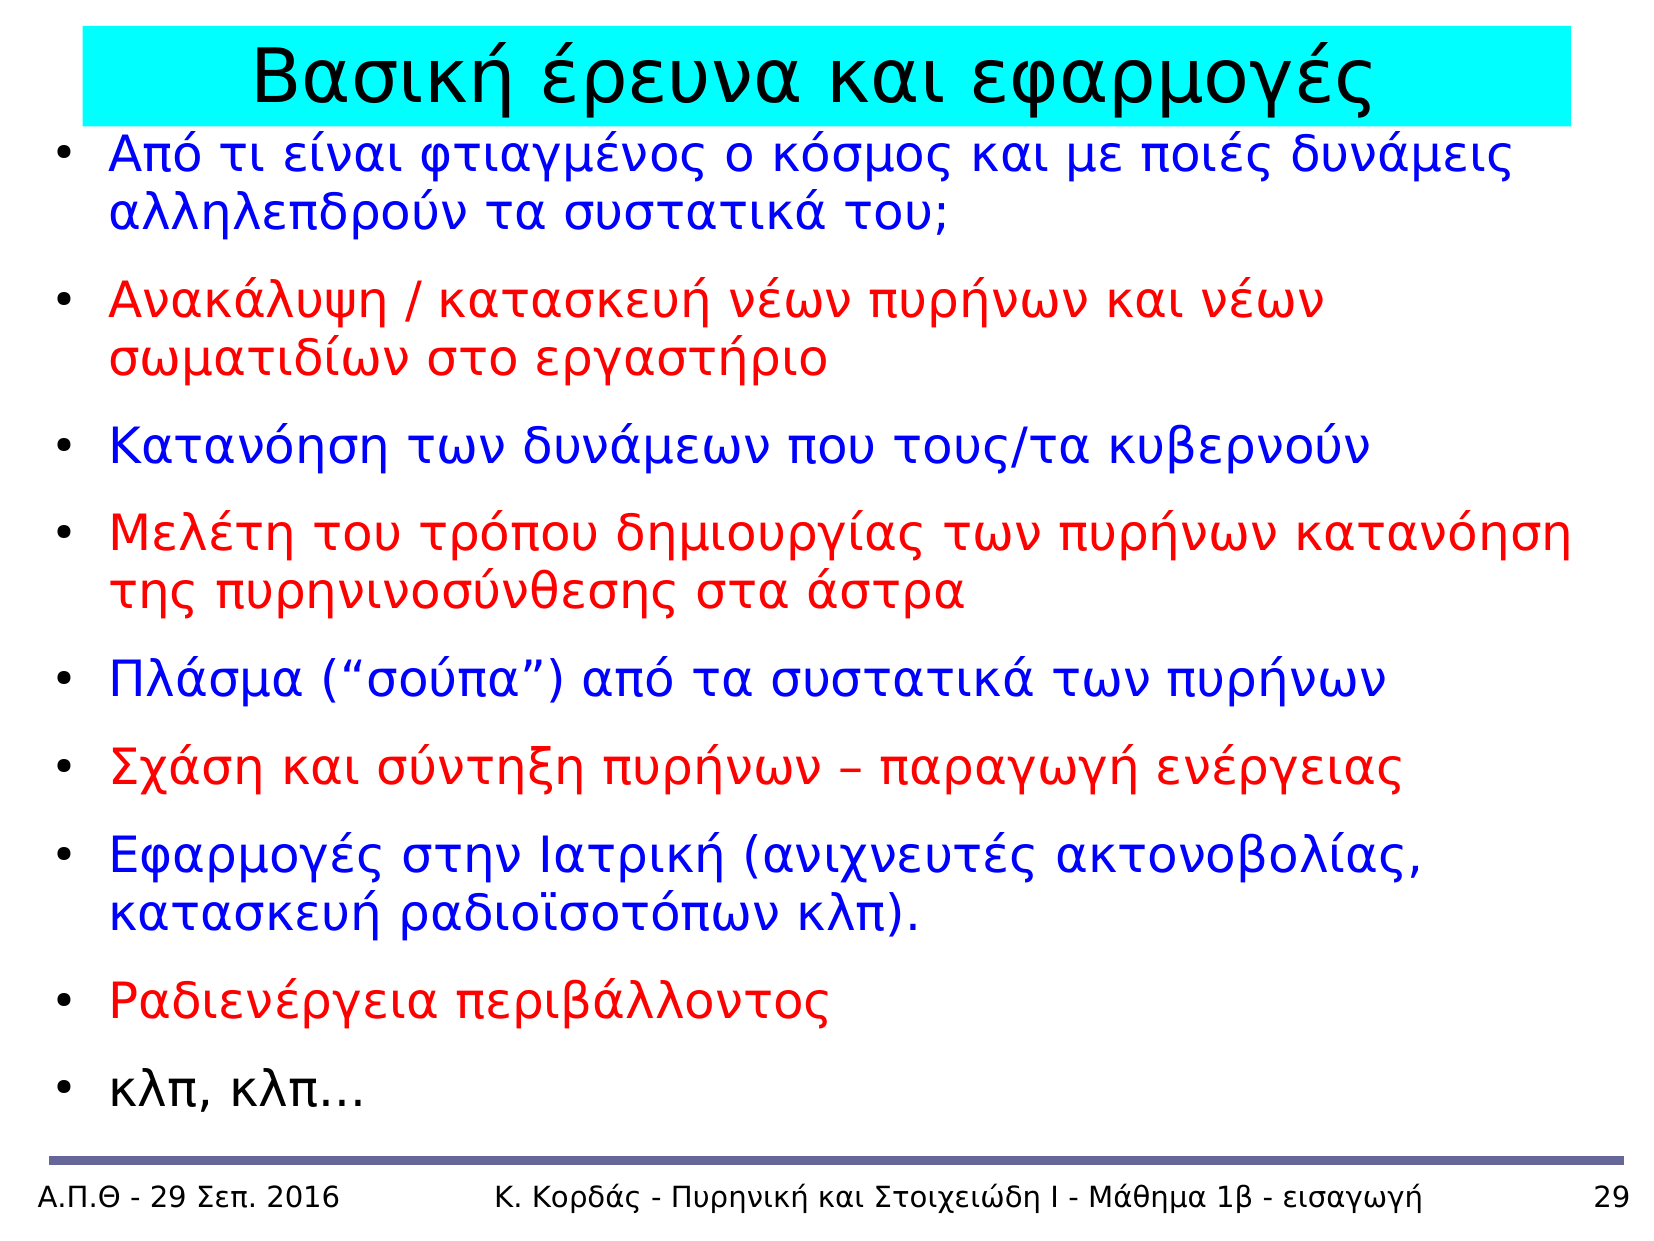

# Βασική έρευνα και εφαρμογές
Από τι είναι φτιαγμένος ο κόσμος και με ποιές δυνάμεις αλληλεπδρούν τα συστατικά του;
Ανακάλυψη / κατασκευή νέων πυρήνων και νέων σωματιδίων στο εργαστήριο
Κατανόηση των δυνάμεων που τους/τα κυβερνούν
Μελέτη του τρόπου δημιουργίας των πυρήνων κατανόηση της πυρηνινοσύνθεσης στα άστρα
Πλάσμα (“σούπα”) από τα συστατικά των πυρήνων
Σχάση και σύντηξη πυρήνων – παραγωγή ενέργειας
Εφαρμογές στην Ιατρική (ανιχνευτές ακτονοβολίας, κατασκευή ραδιοϊσοτόπων κλπ).
Ραδιενέργεια περιβάλλοντος
κλπ, κλπ...
Α.Π.Θ - 29 Σεπ. 2016
Κ. Κορδάς - Πυρηνική και Στοιχειώδη Ι - Μάθημα 1β - εισαγωγή
29